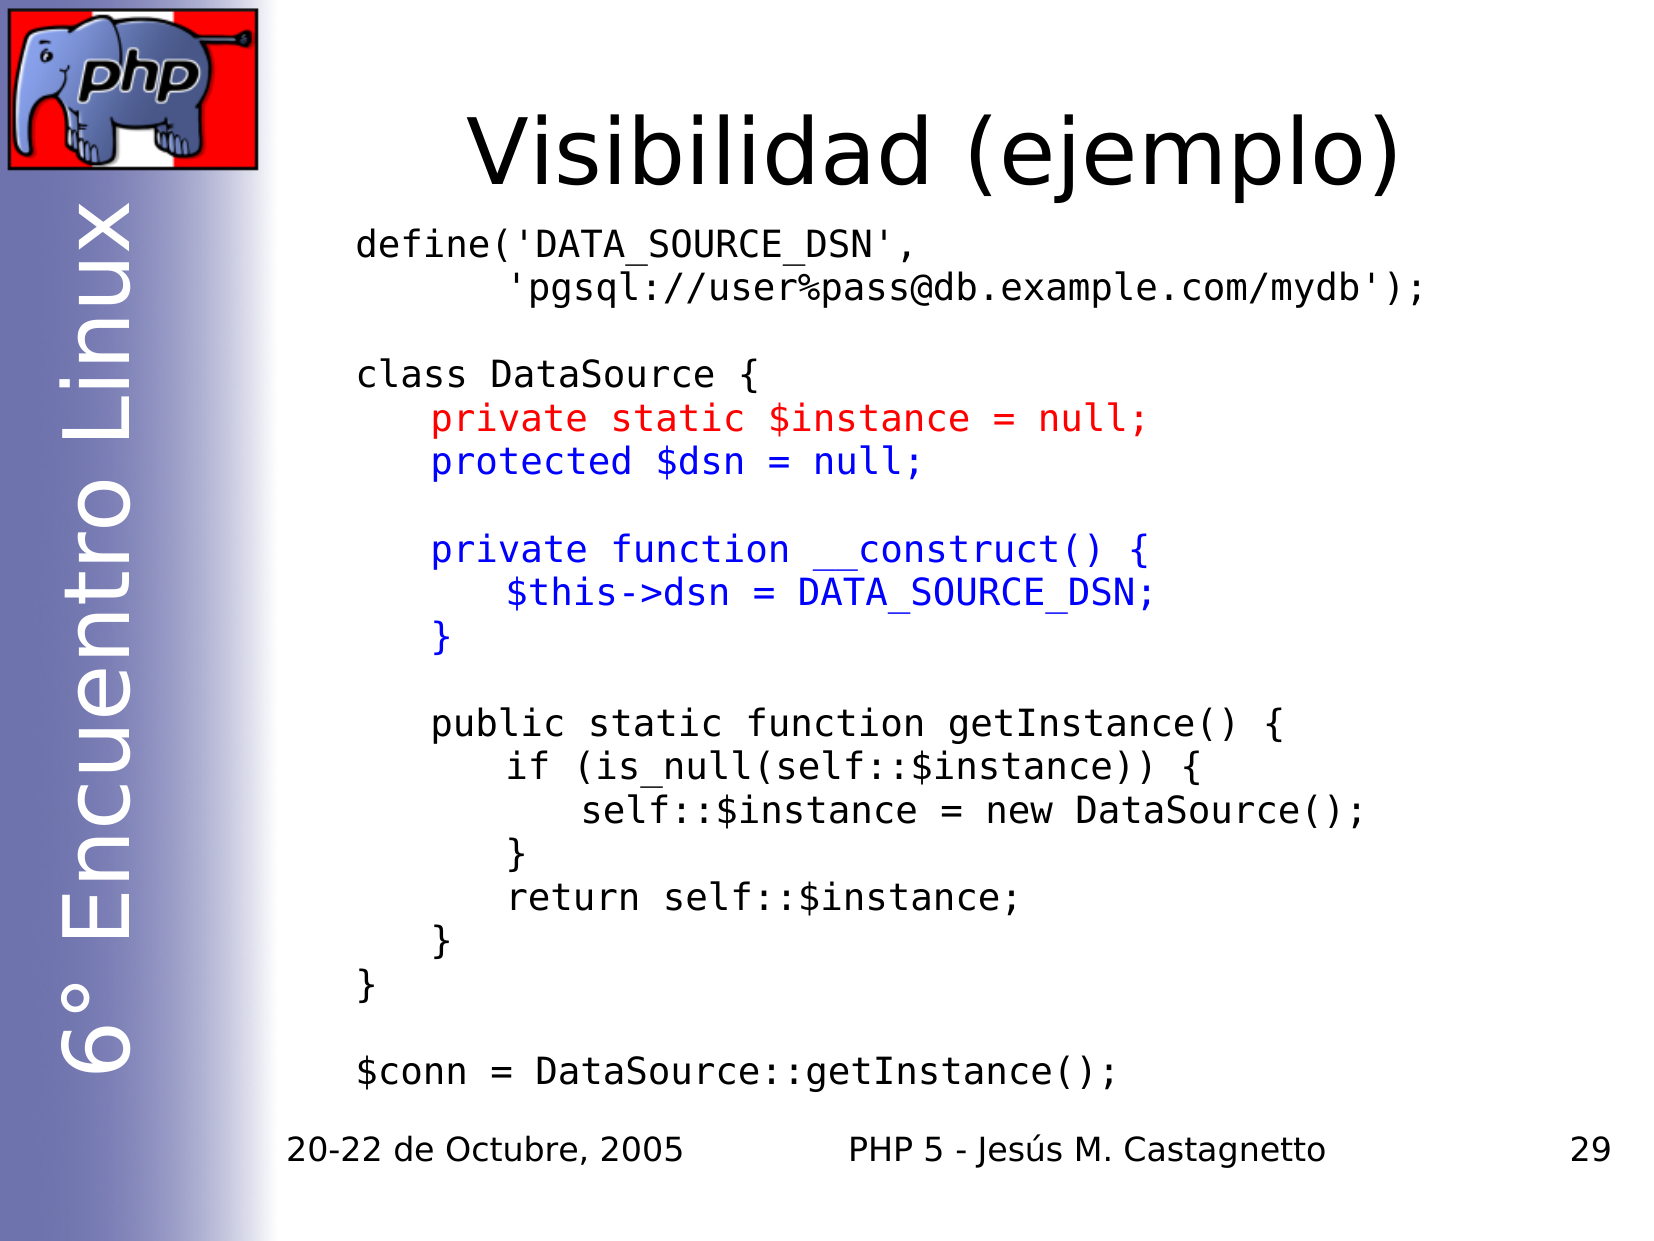

# Visibilidad (ejemplo)
define('DATA_SOURCE_DSN',
		'pgsql://user%pass@db.example.com/mydb');
class DataSource {
	private static $instance = null;
	protected $dsn = null;
	private function __construct() {
		$this->dsn = DATA_SOURCE_DSN;
	}
	public static function getInstance() {
		if (is_null(self::$instance)) {
			self::$instance = new DataSource();
		}
		return self::$instance;
	}
}
$conn = DataSource::getInstance();
20-22 de Octubre, 2005
PHP 5 - Jesús M. Castagnetto
29